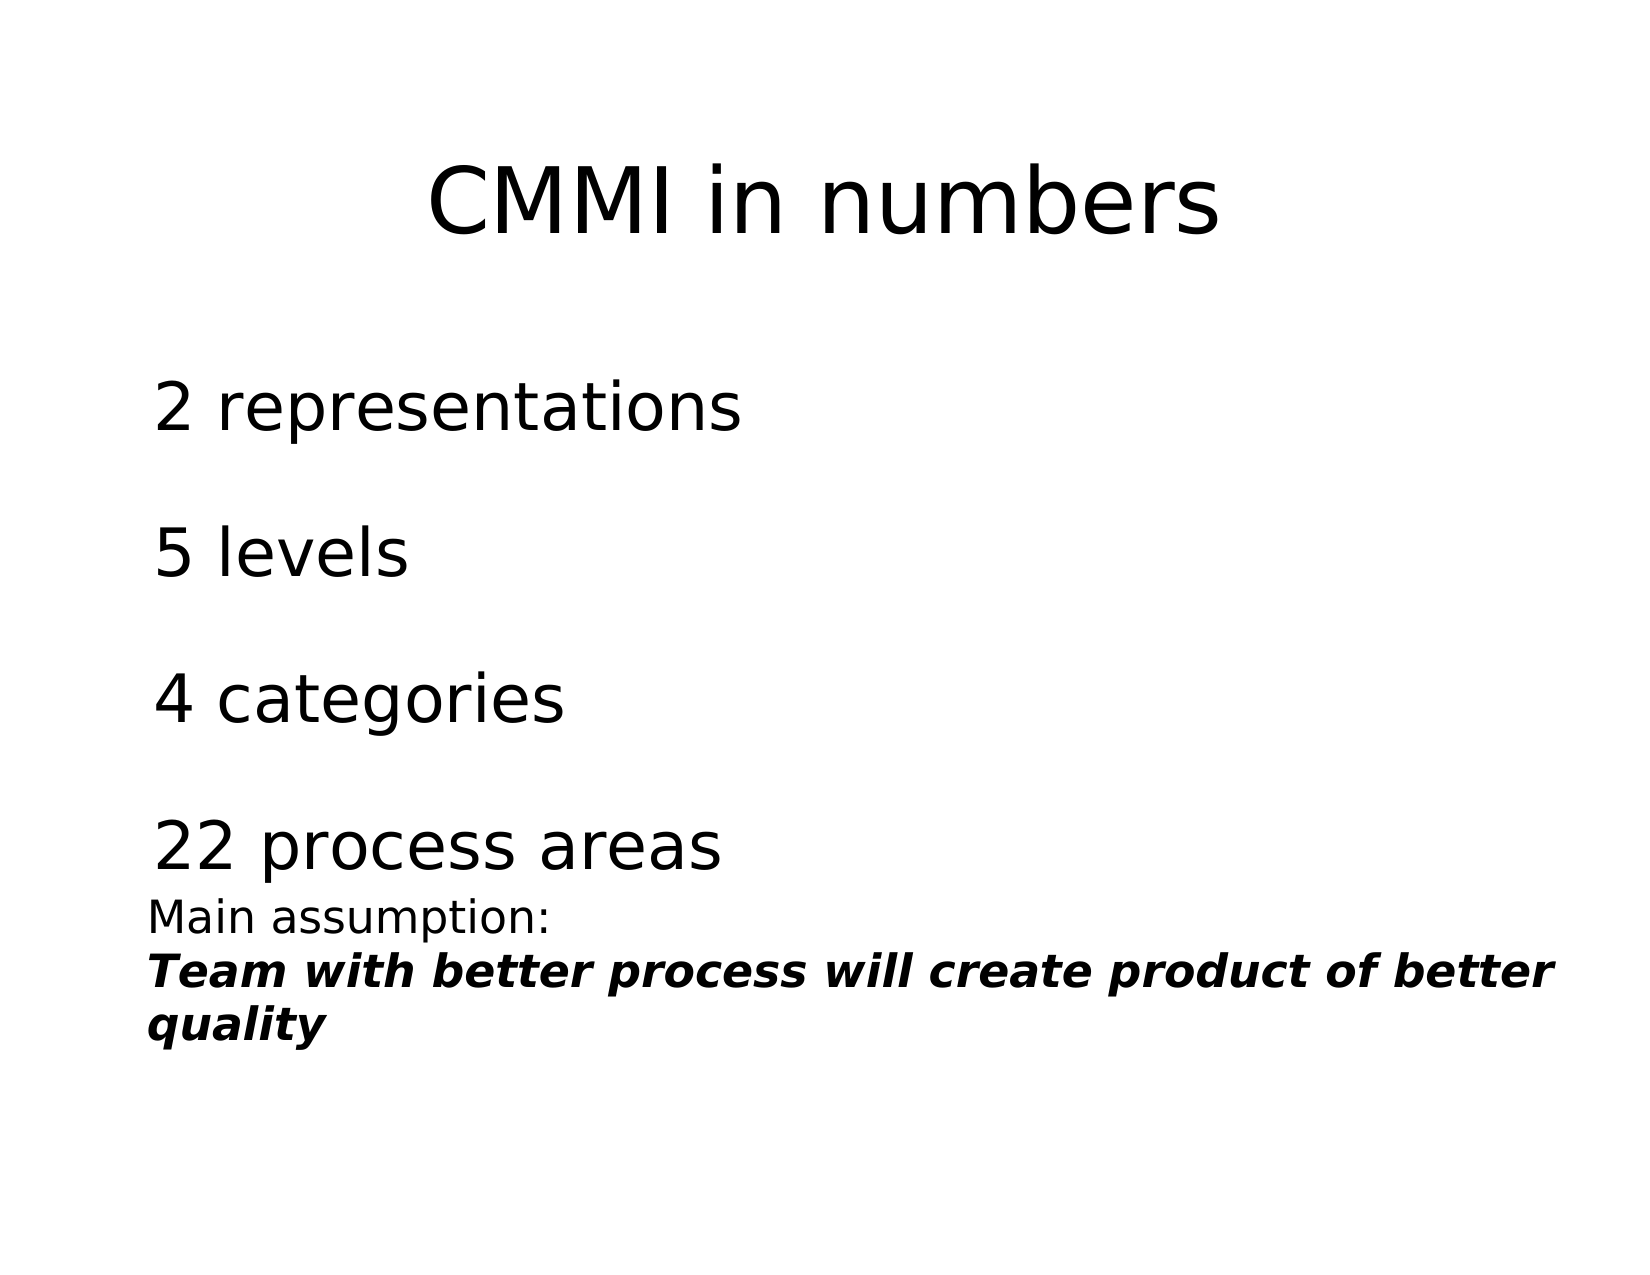

CMMI in numbers
# 2 representations
5 levels
4 categories
22 process areas
Main assumption:
Team with better process will create product of better quality